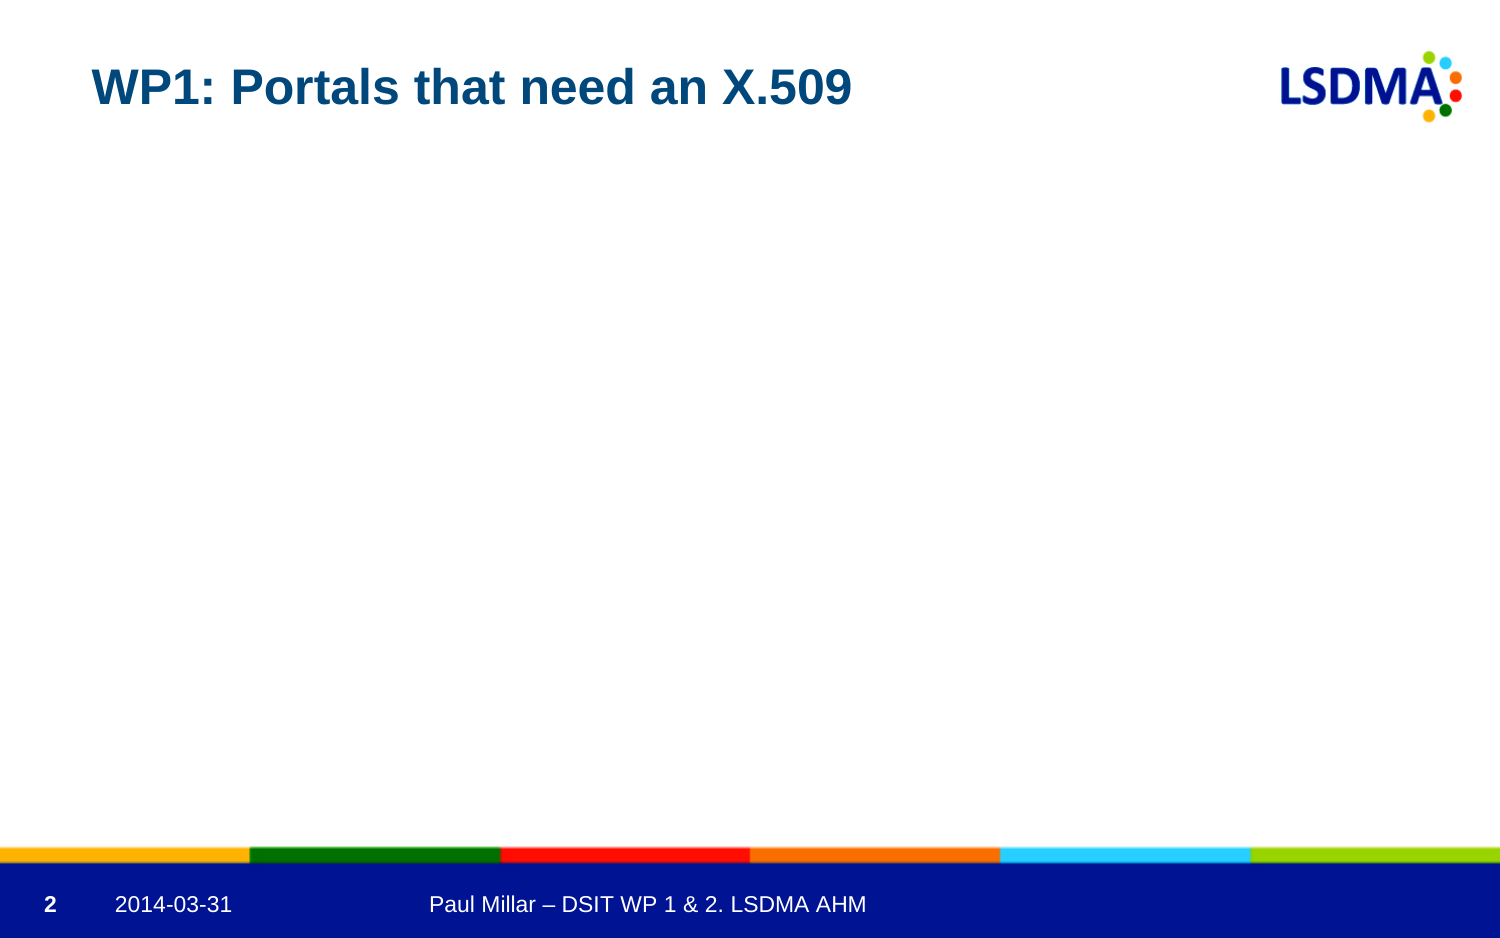

# WP1: Portals that need an X.509